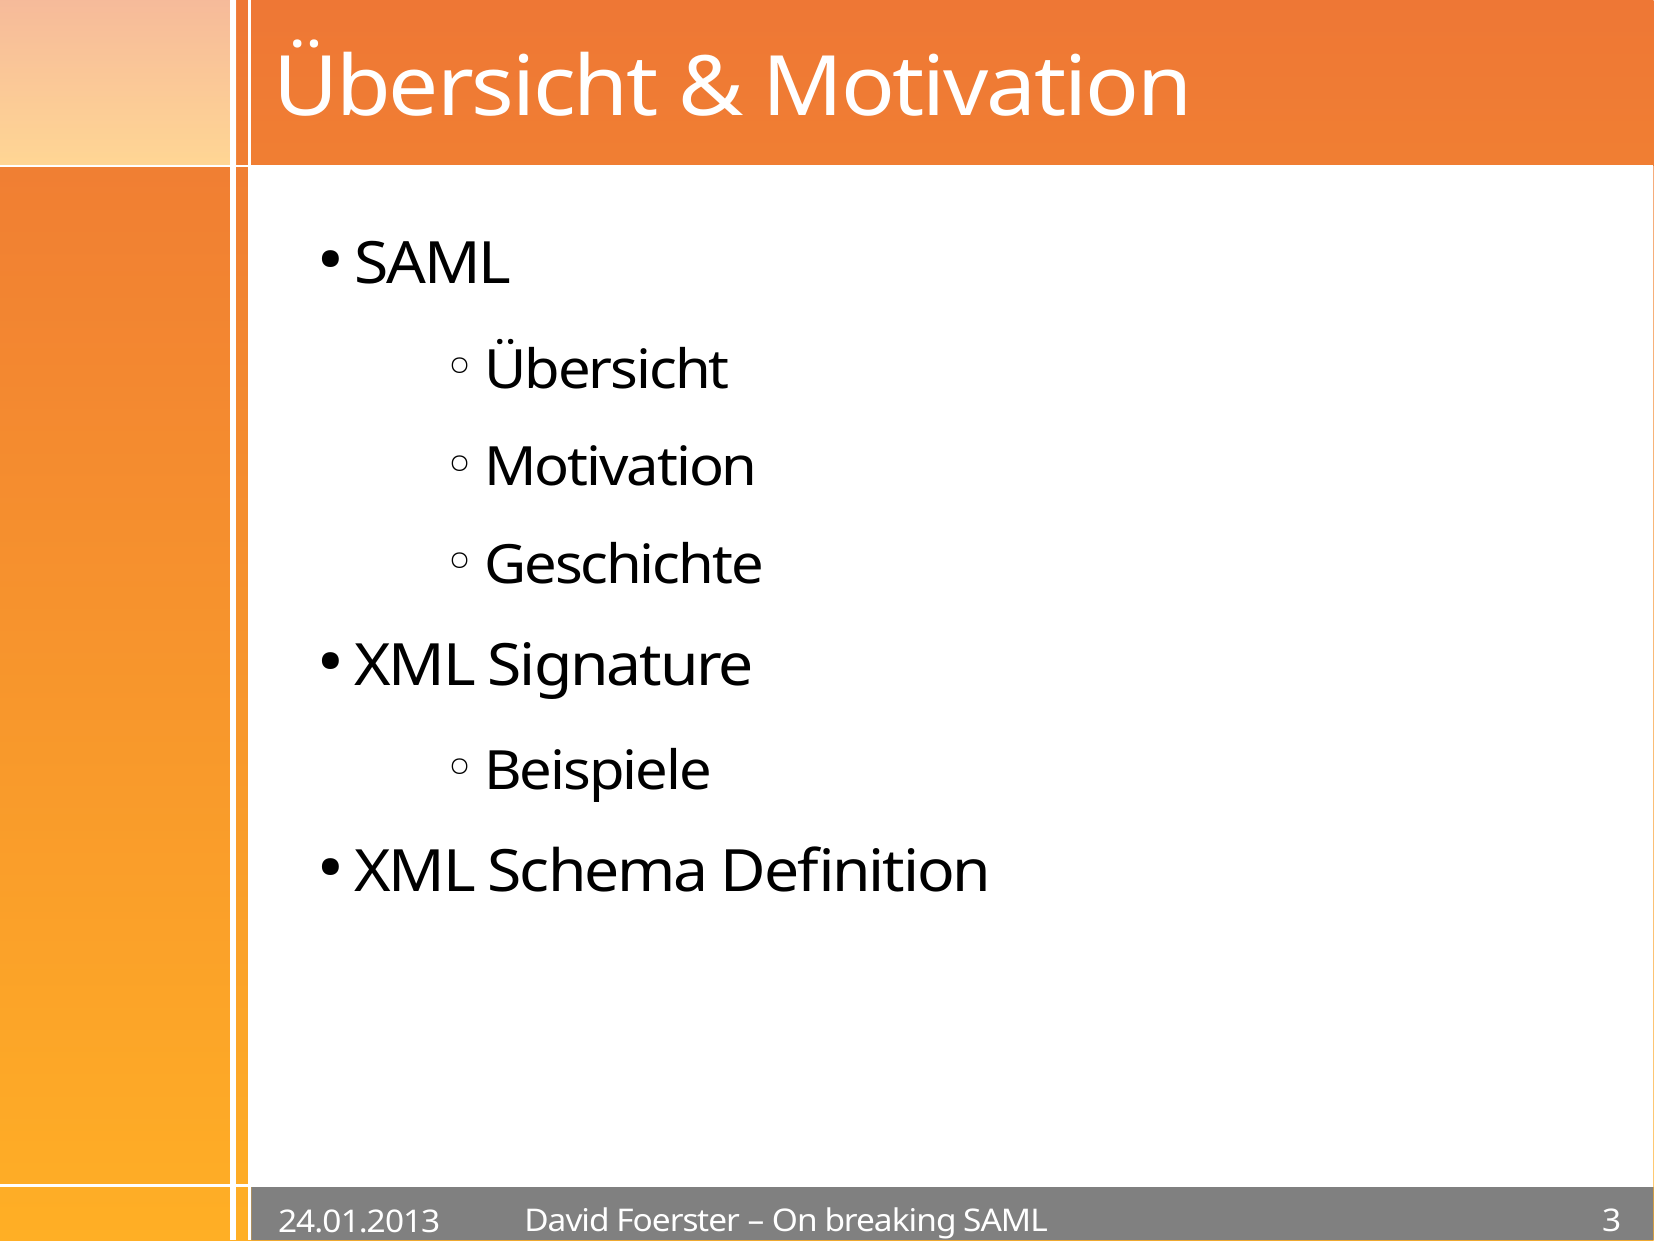

# Übersicht & Motivation
SAML
Übersicht
Motivation
Geschichte
XML Signature
Beispiele
XML Schema Definition